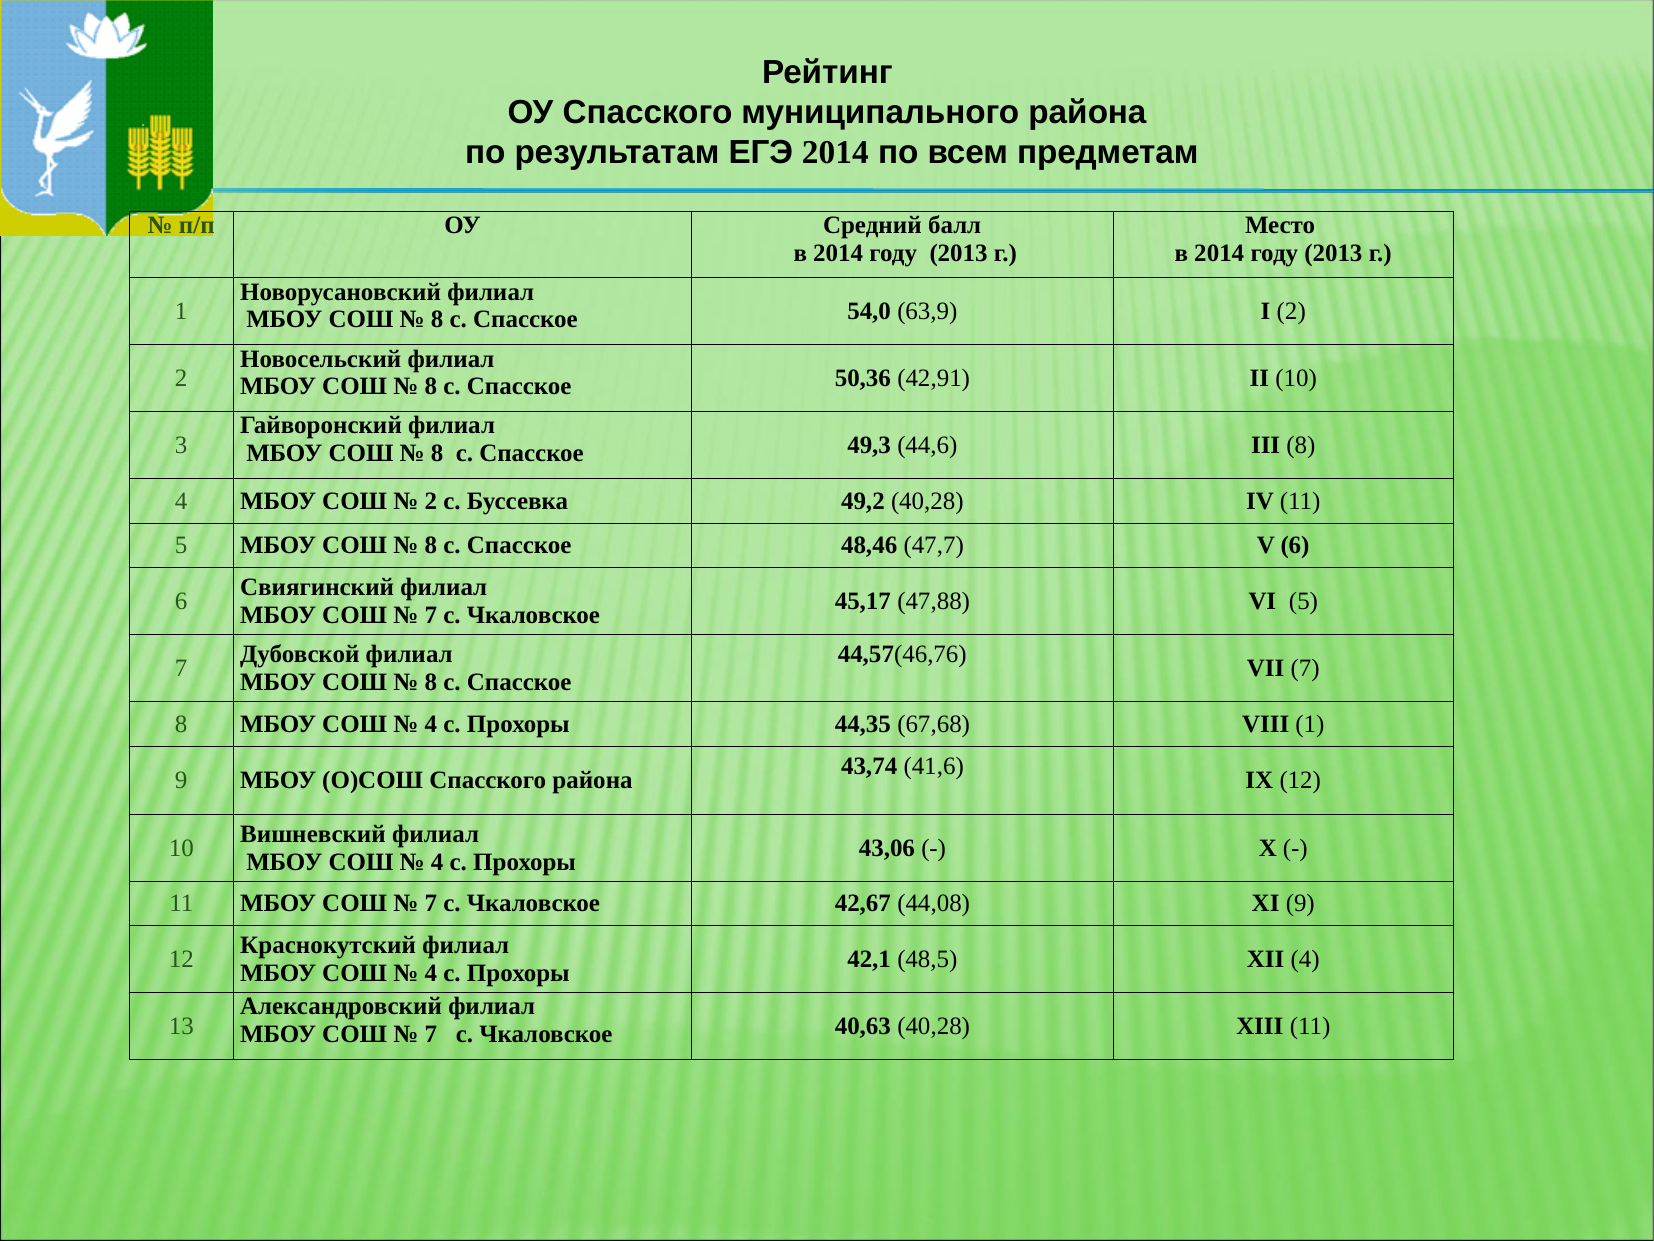

Рейтинг
ОУ Спасского муниципального района
по результатам ЕГЭ 2014 по всем предметам
| № п/п | ОУ | Средний балл в 2014 году (2013 г.) | Место в 2014 году (2013 г.) |
| --- | --- | --- | --- |
| 1 | Новорусановский филиал МБОУ СОШ № 8 с. Спасское | 54,0 (63,9) | I (2) |
| 2 | Новосельский филиал МБОУ СОШ № 8 с. Спасское | 50,36 (42,91) | II (10) |
| 3 | Гайворонский филиал МБОУ СОШ № 8 с. Спасское | 49,3 (44,6) | III (8) |
| 4 | МБОУ СОШ № 2 с. Буссевка | 49,2 (40,28) | IV (11) |
| 5 | МБОУ СОШ № 8 с. Спасское | 48,46 (47,7) | V (6) |
| 6 | Свиягинский филиал МБОУ СОШ № 7 с. Чкаловское | 45,17 (47,88) | VI (5) |
| 7 | Дубовской филиал МБОУ СОШ № 8 с. Спасское | 44,57(46,76) | VII (7) |
| 8 | МБОУ СОШ № 4 с. Прохоры | 44,35 (67,68) | VIII (1) |
| 9 | МБОУ (О)СОШ Спасского района | 43,74 (41,6) | IХ (12) |
| 10 | Вишневский филиал МБОУ СОШ № 4 с. Прохоры | 43,06 (-) | Х (-) |
| 11 | МБОУ СОШ № 7 с. Чкаловское | 42,67 (44,08) | ХI (9) |
| 12 | Краснокутский филиал МБОУ СОШ № 4 с. Прохоры | 42,1 (48,5) | ХII (4) |
| 13 | Александровский филиал МБОУ СОШ № 7 с. Чкаловское | 40,63 (40,28) | ХIII (11) |